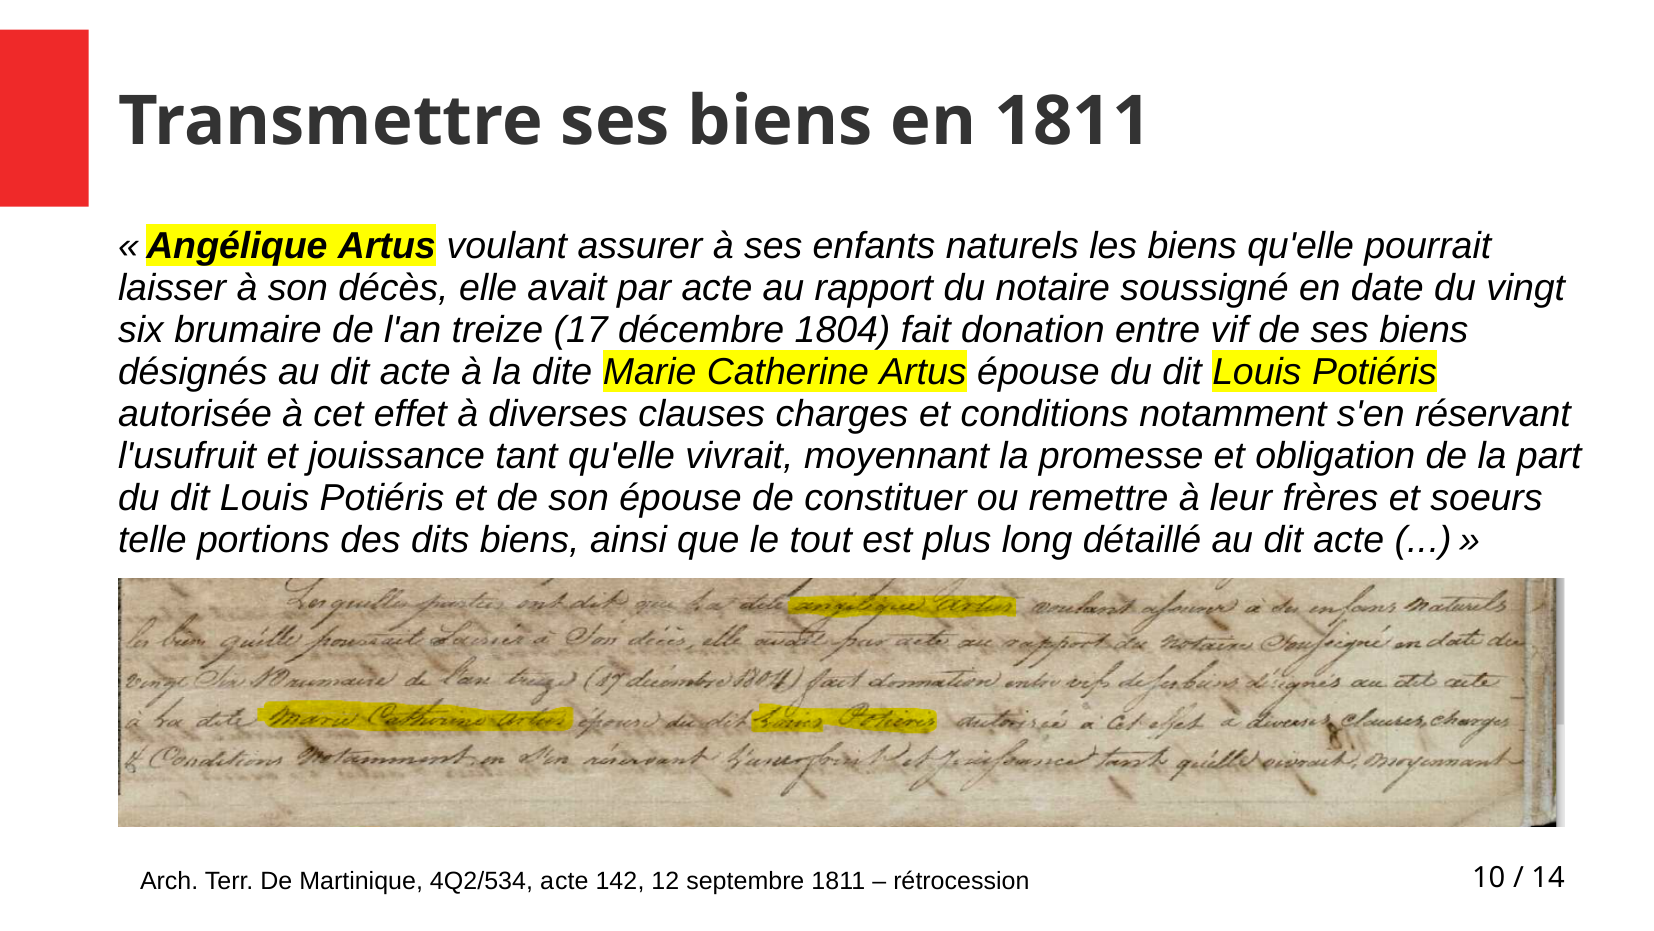

# Transmettre ses biens en 1811
« Angélique Artus voulant assurer à ses enfants naturels les biens qu'elle pourrait laisser à son décès, elle avait par acte au rapport du notaire soussigné en date du vingt six brumaire de l'an treize (17 décembre 1804) fait donation entre vif de ses biens désignés au dit acte à la dite Marie Catherine Artus épouse du dit Louis Potiéris autorisée à cet effet à diverses clauses charges et conditions notamment s'en réservant l'usufruit et jouissance tant qu'elle vivrait, moyennant la promesse et obligation de la part du dit Louis Potiéris et de son épouse de constituer ou remettre à leur frères et soeurs telle portions des dits biens, ainsi que le tout est plus long détaillé au dit acte (...) »
10
 Arch. Terr. De Martinique, 4Q2/534, acte 142, 12 septembre 1811 – rétrocession